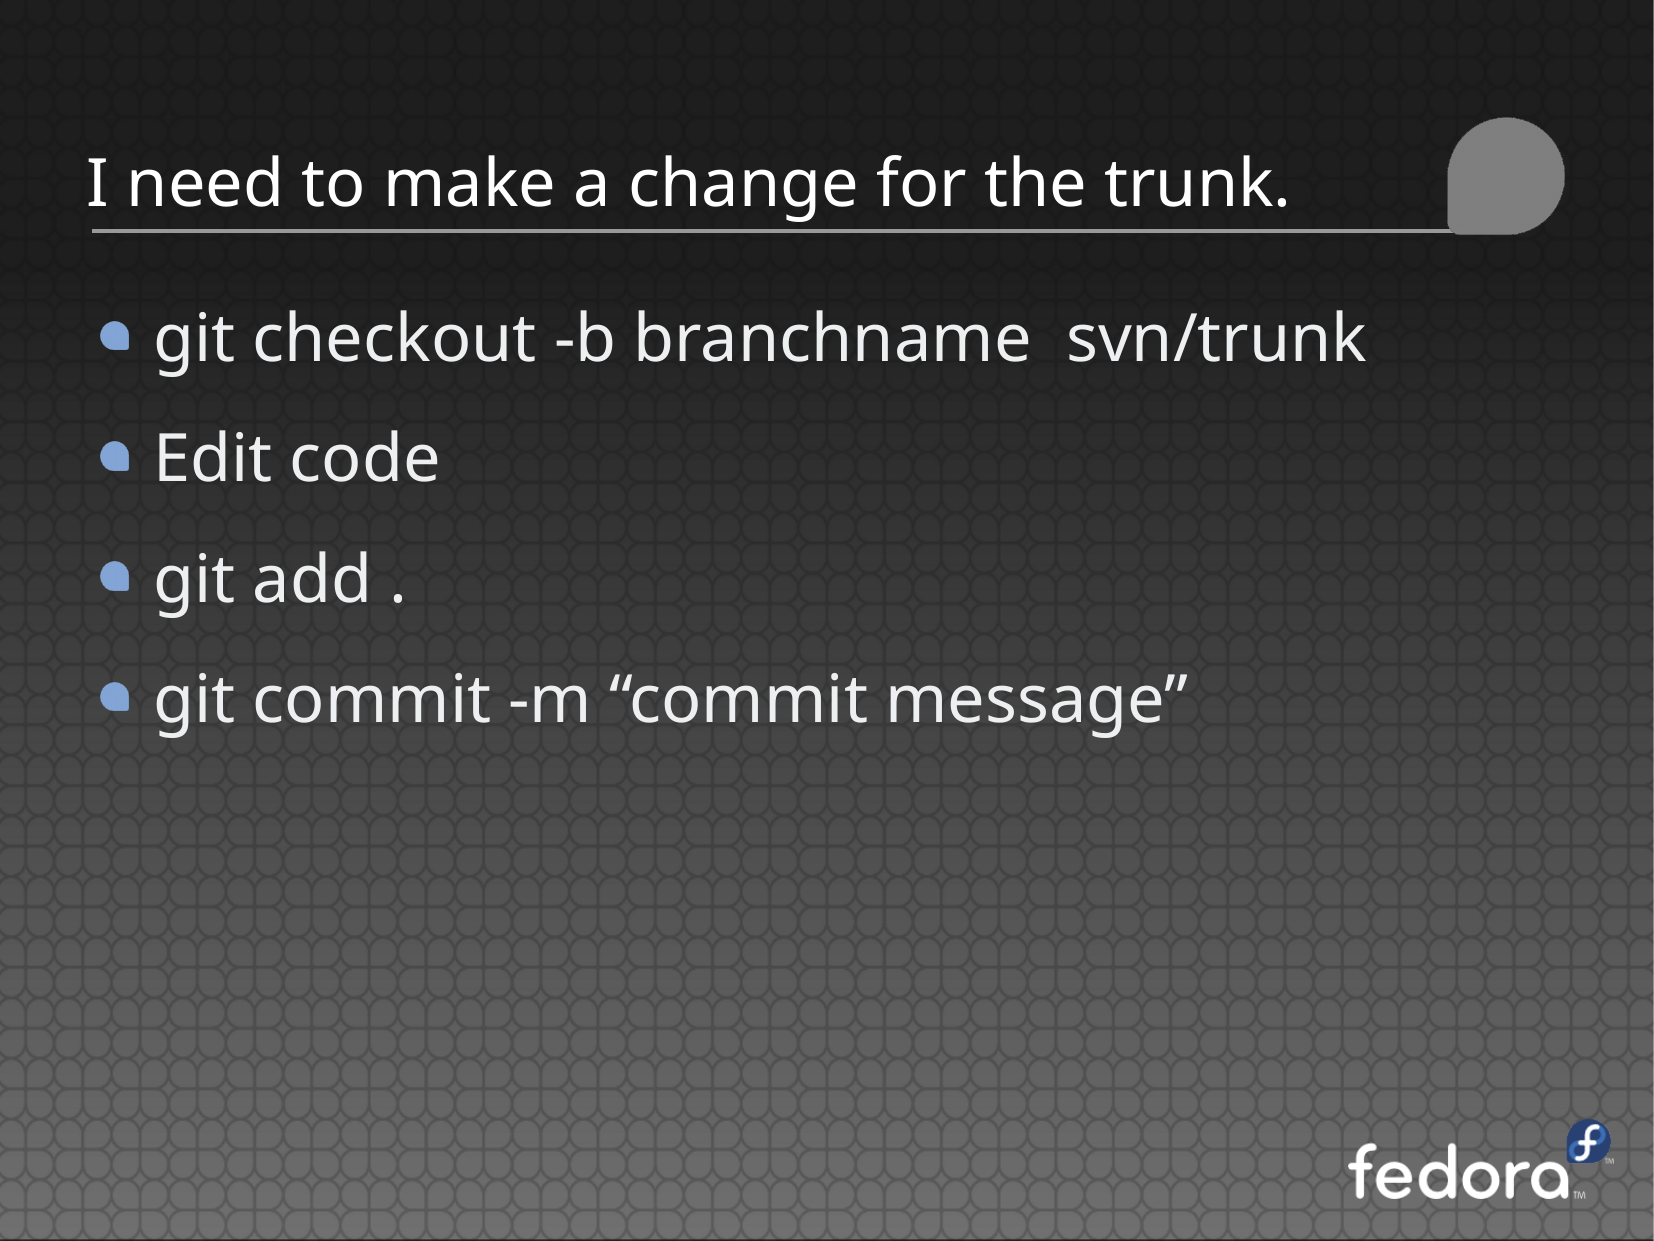

# I need to make a change for the trunk.
git checkout -b branchname svn/trunk
Edit code
git add .
git commit -m “commit message”